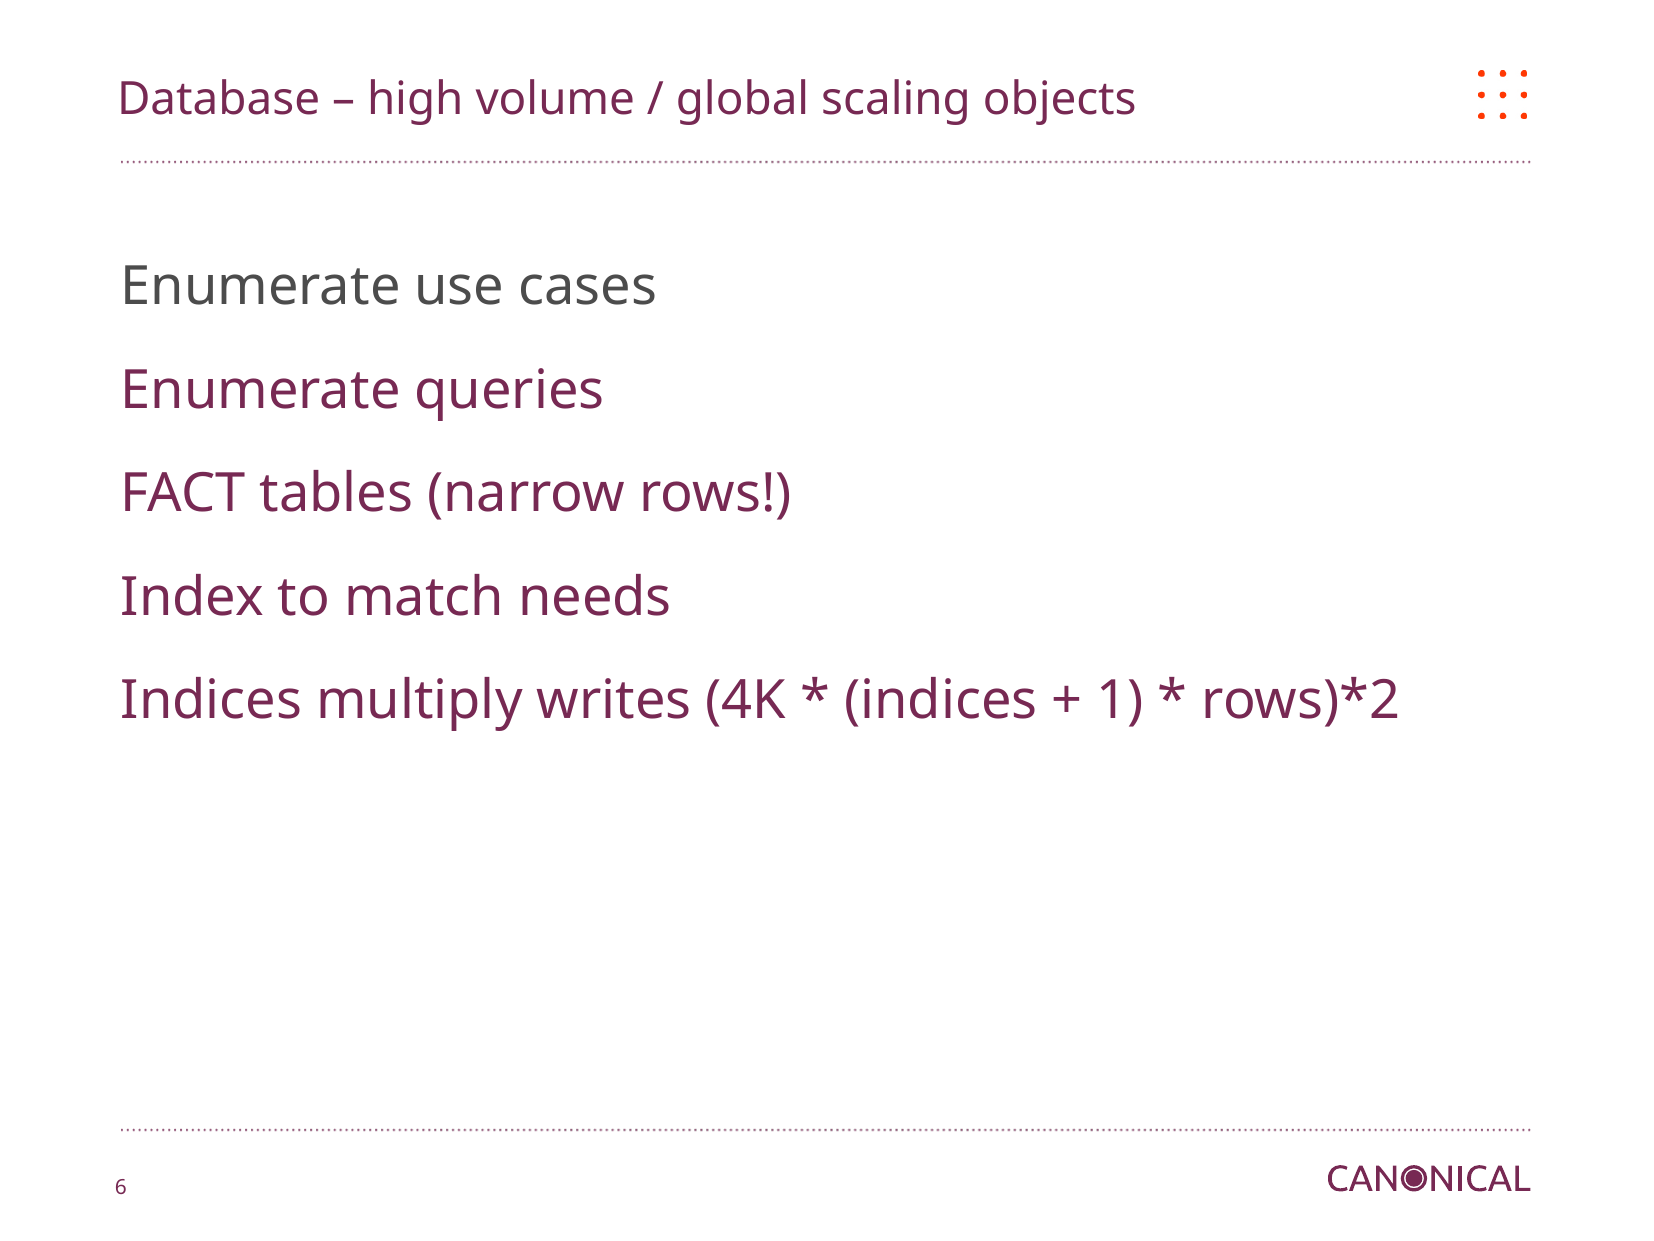

# Database – high volume / global scaling objects
Enumerate use cases
Enumerate queries
FACT tables (narrow rows!)
Index to match needs
Indices multiply writes (4K * (indices + 1) * rows)*2